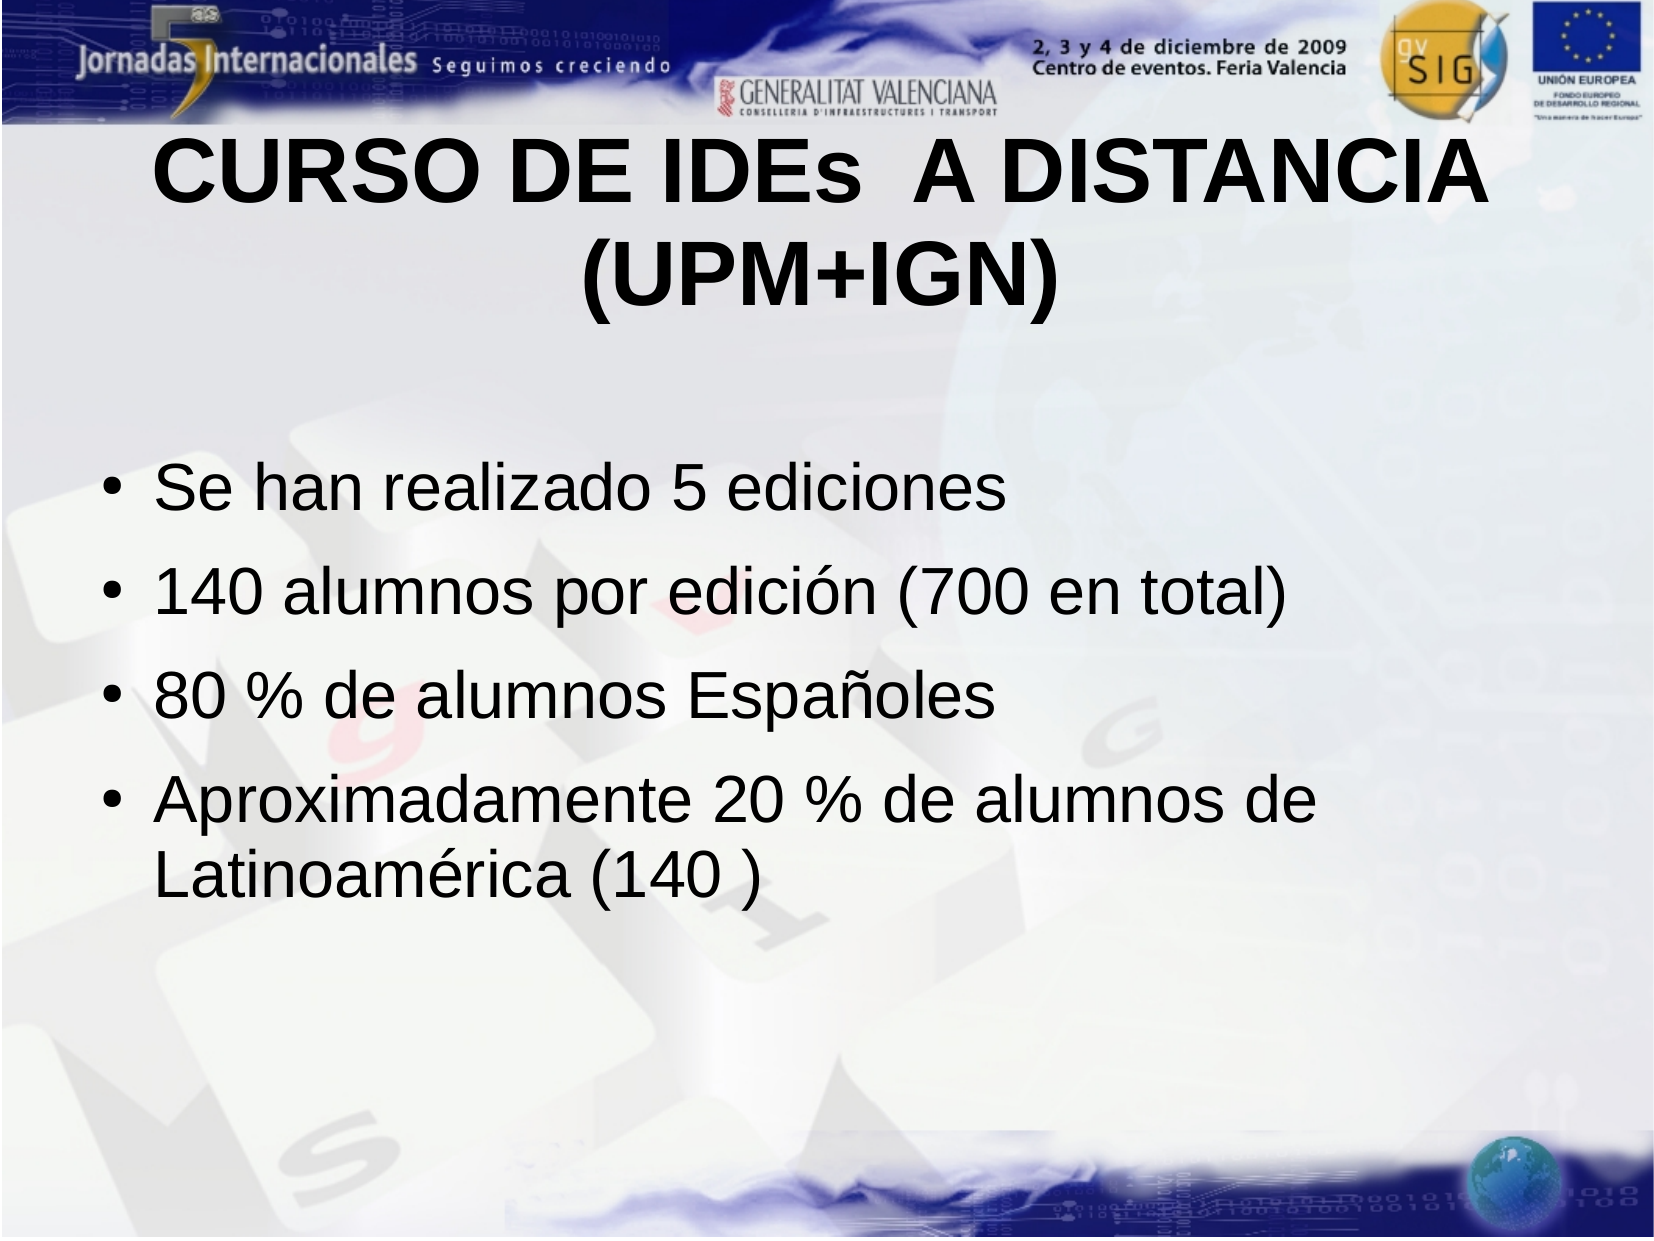

# CURSO DE IDEs A DISTANCIA (UPM+IGN)
Se han realizado 5 ediciones
140 alumnos por edición (700 en total)
80 % de alumnos Españoles
Aproximadamente 20 % de alumnos de Latinoamérica (140 )